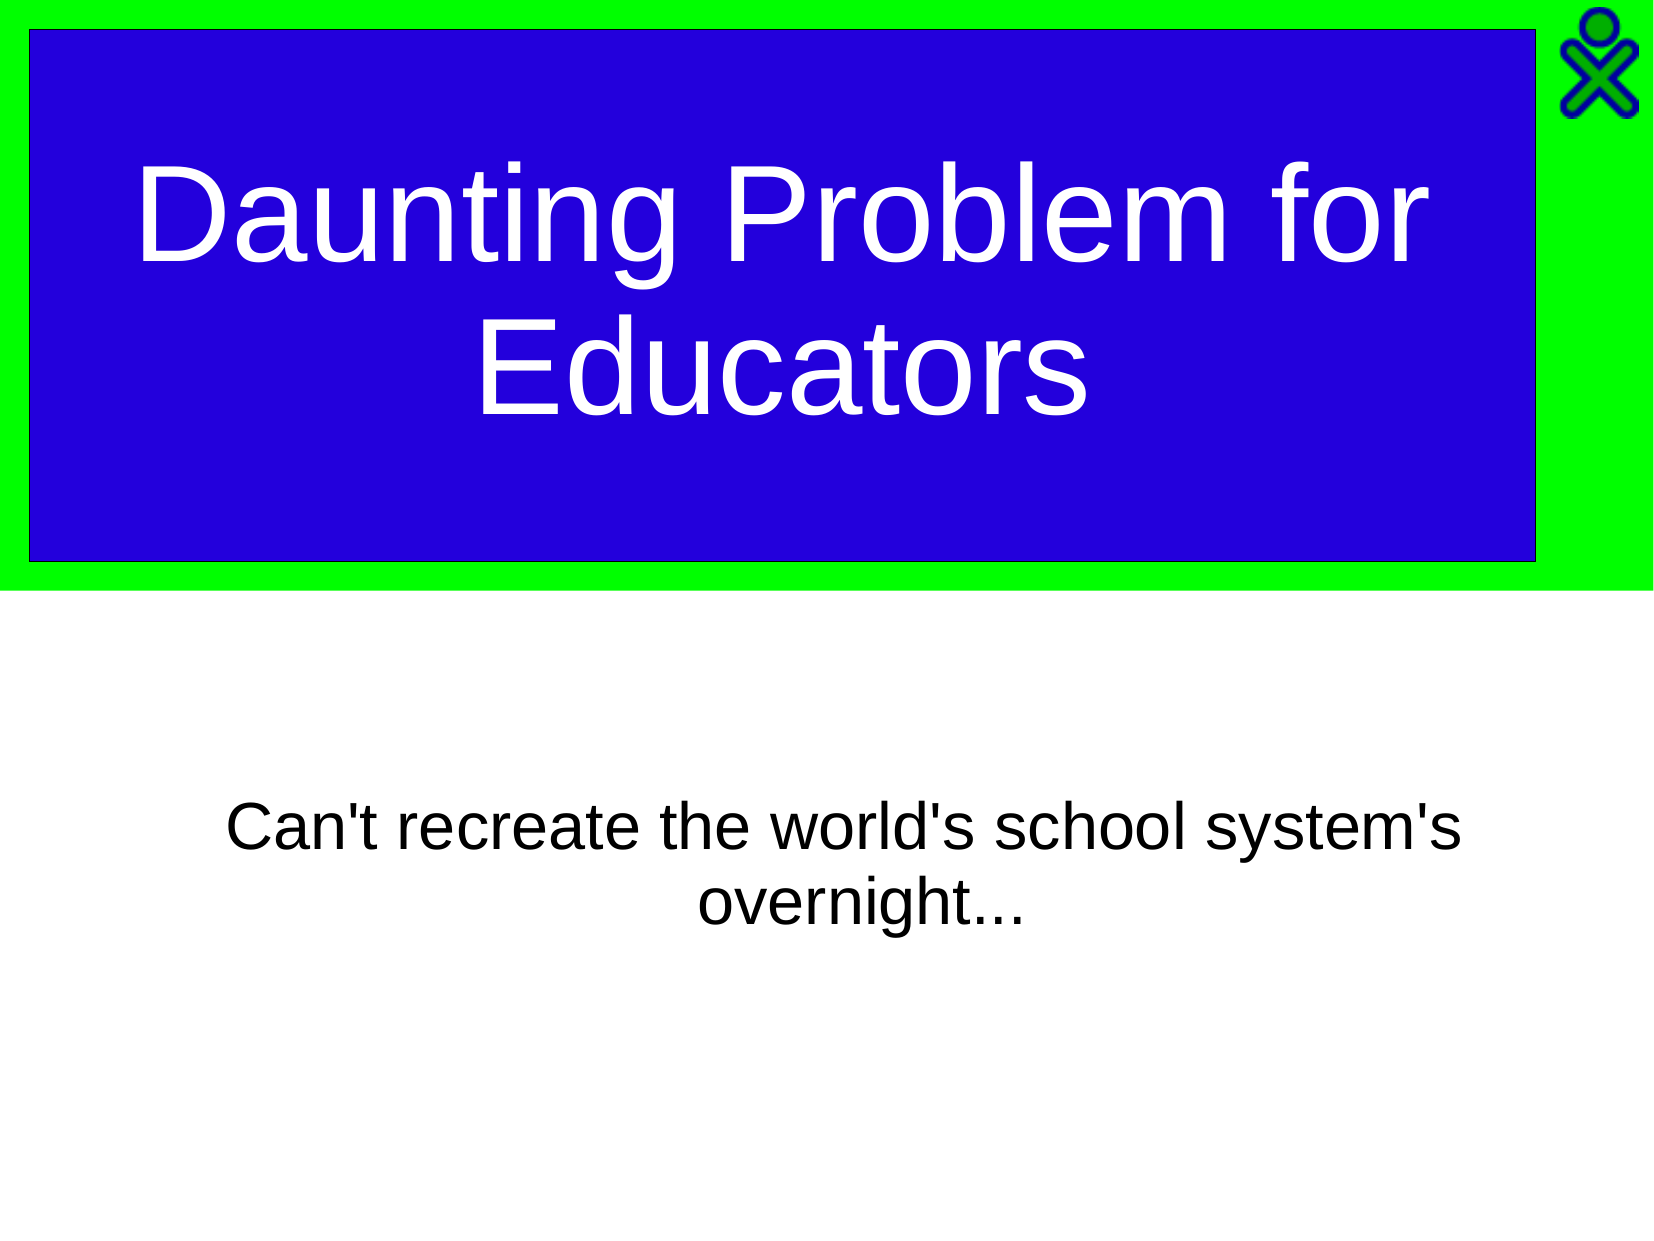

# Daunting Problem for Educators
Can't recreate the world's school system's overnight...